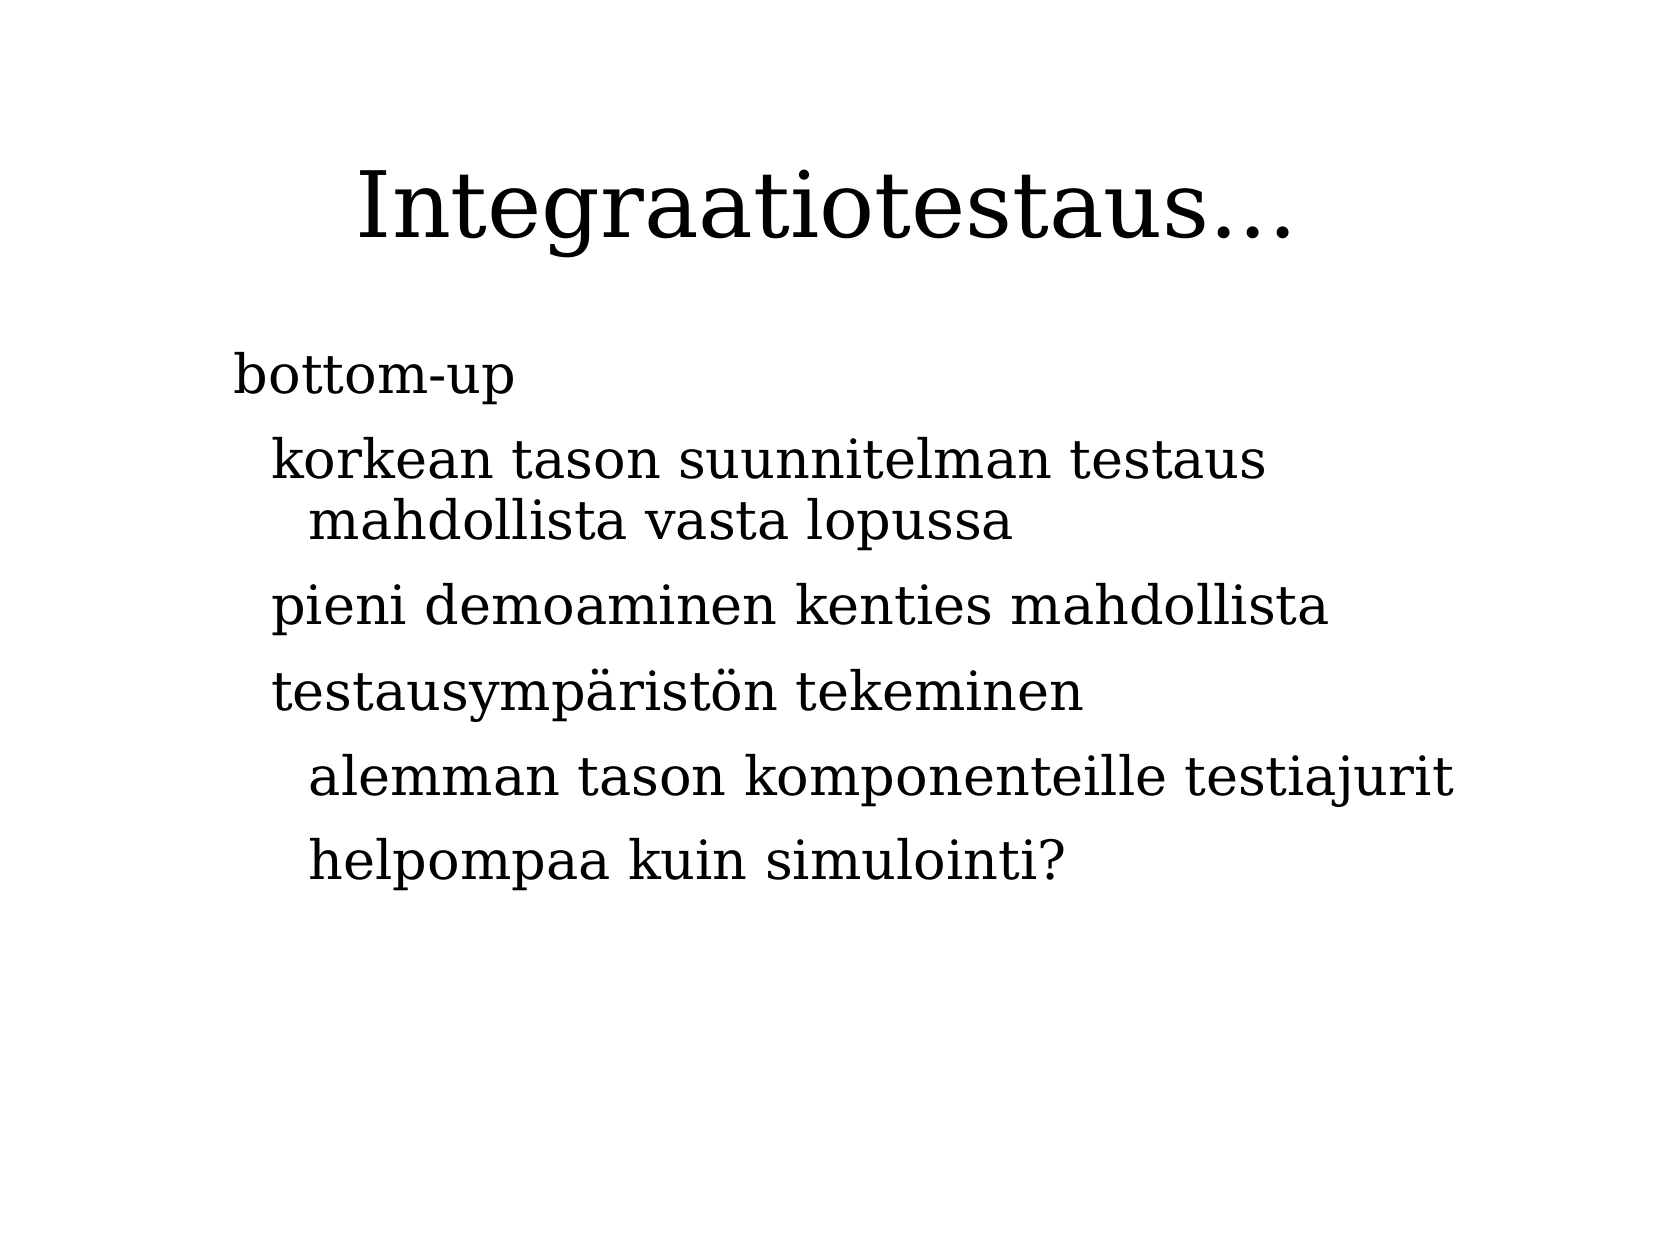

# Integraatiotestaus...
bottom-up
korkean tason suunnitelman testaus mahdollista vasta lopussa
pieni demoaminen kenties mahdollista
testausympäristön tekeminen
alemman tason komponenteille testiajurit
helpompaa kuin simulointi?